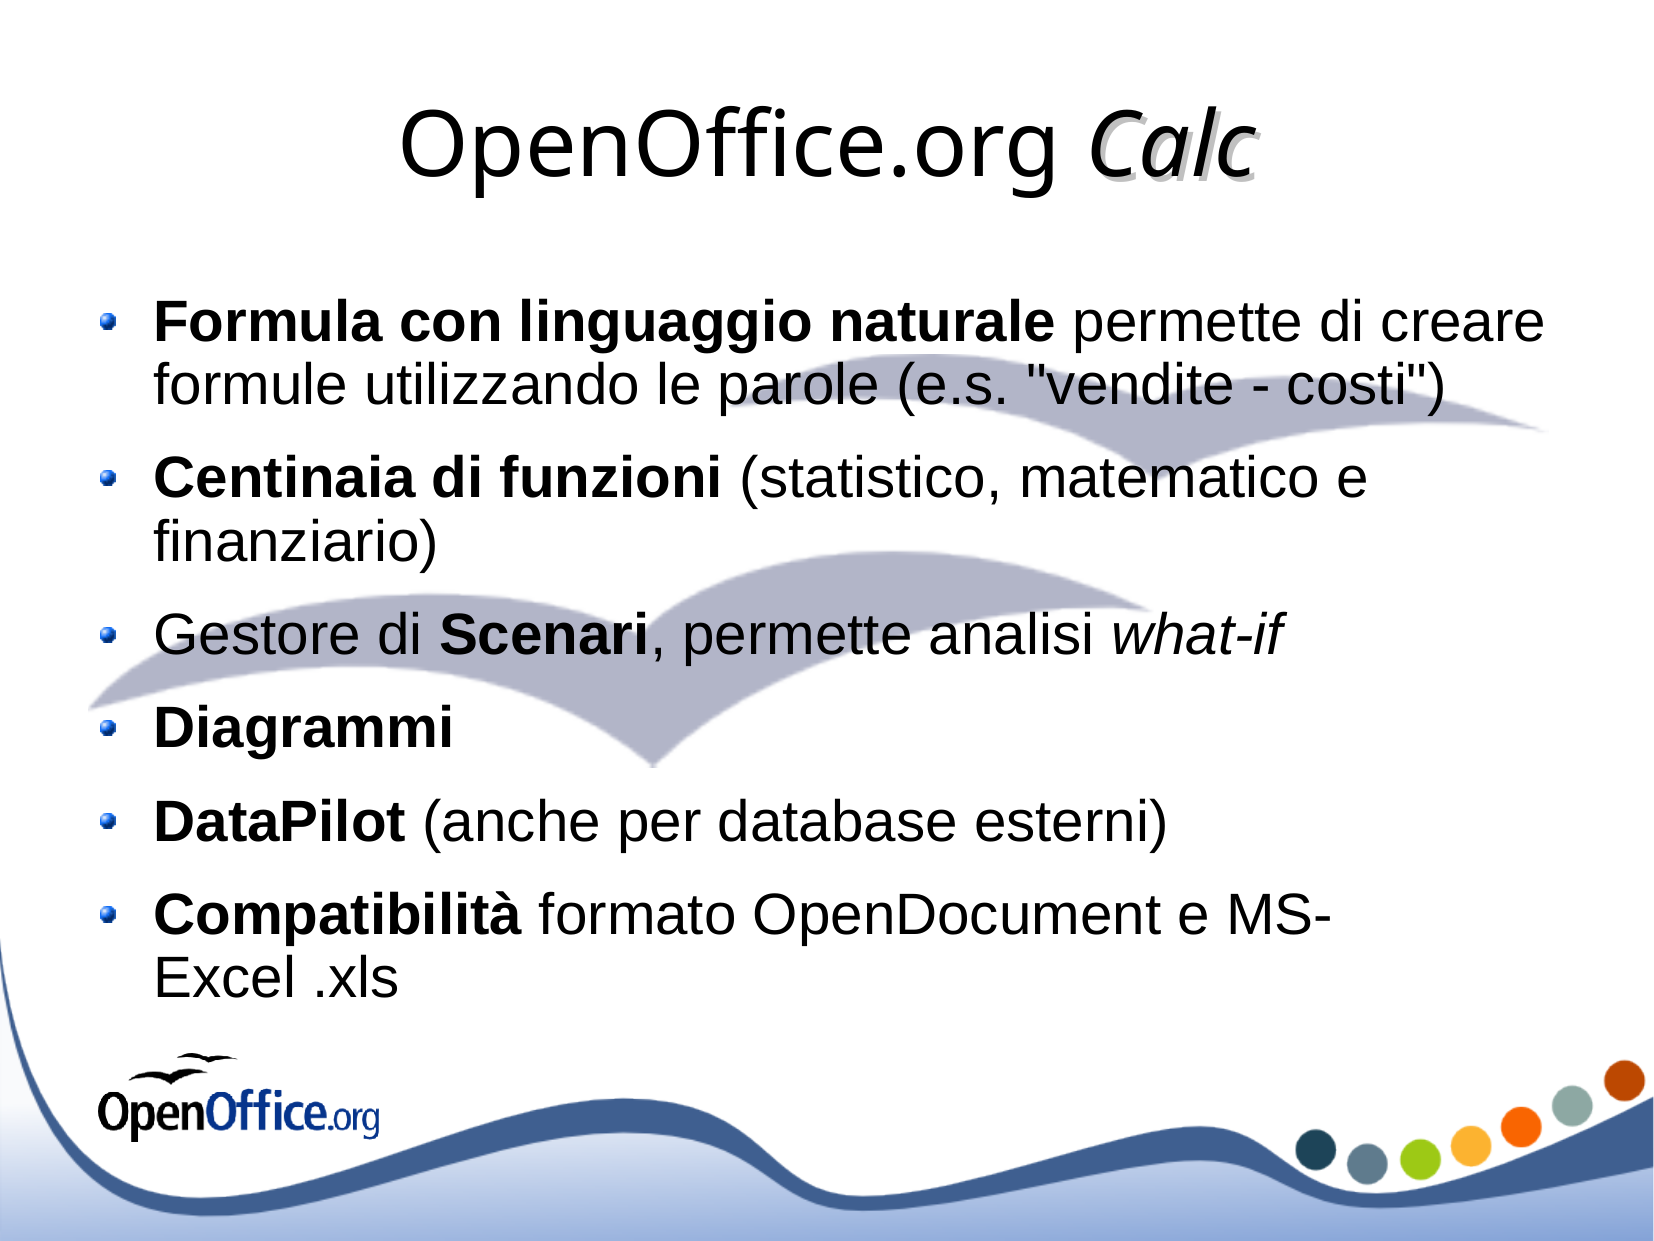

# OpenOffice.org Calc
Formula con linguaggio naturale permette di creare formule utilizzando le parole (e.s. "vendite - costi")
Centinaia di funzioni (statistico, matematico e finanziario)
Gestore di Scenari, permette analisi what-if
Diagrammi
DataPilot (anche per database esterni)
Compatibilità formato OpenDocument e MS-Excel .xls